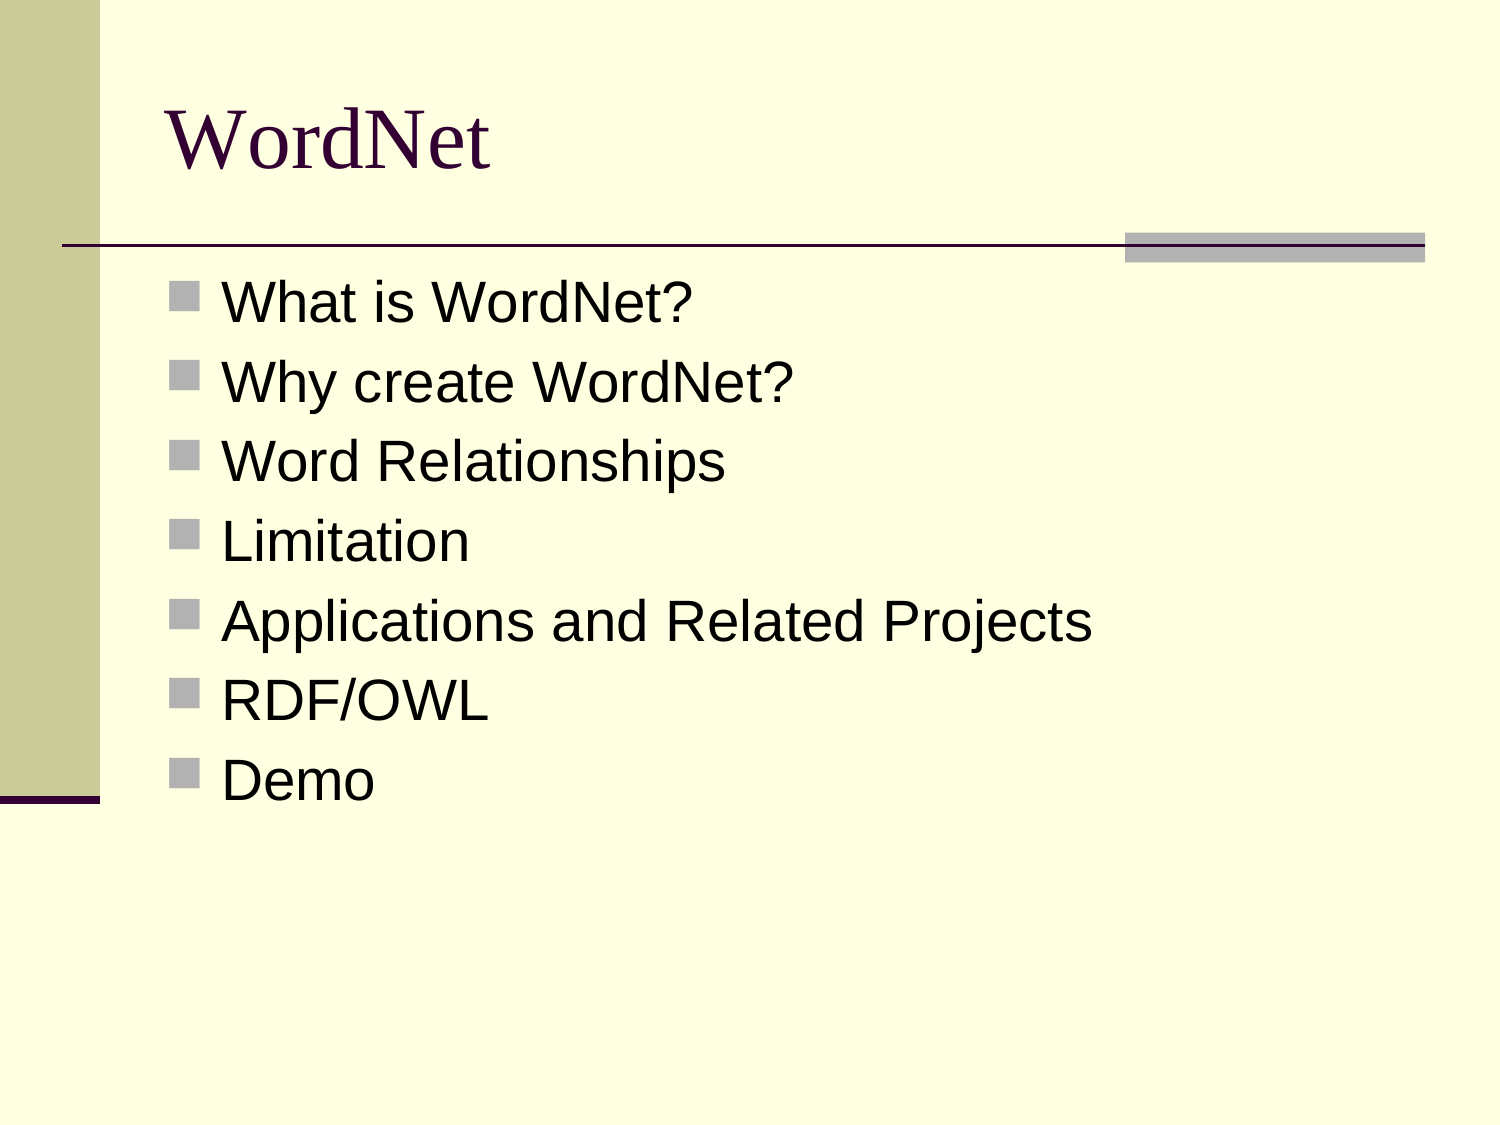

# WordNet
What is WordNet?
Why create WordNet?
Word Relationships
Limitation
Applications and Related Projects
RDF/OWL
Demo